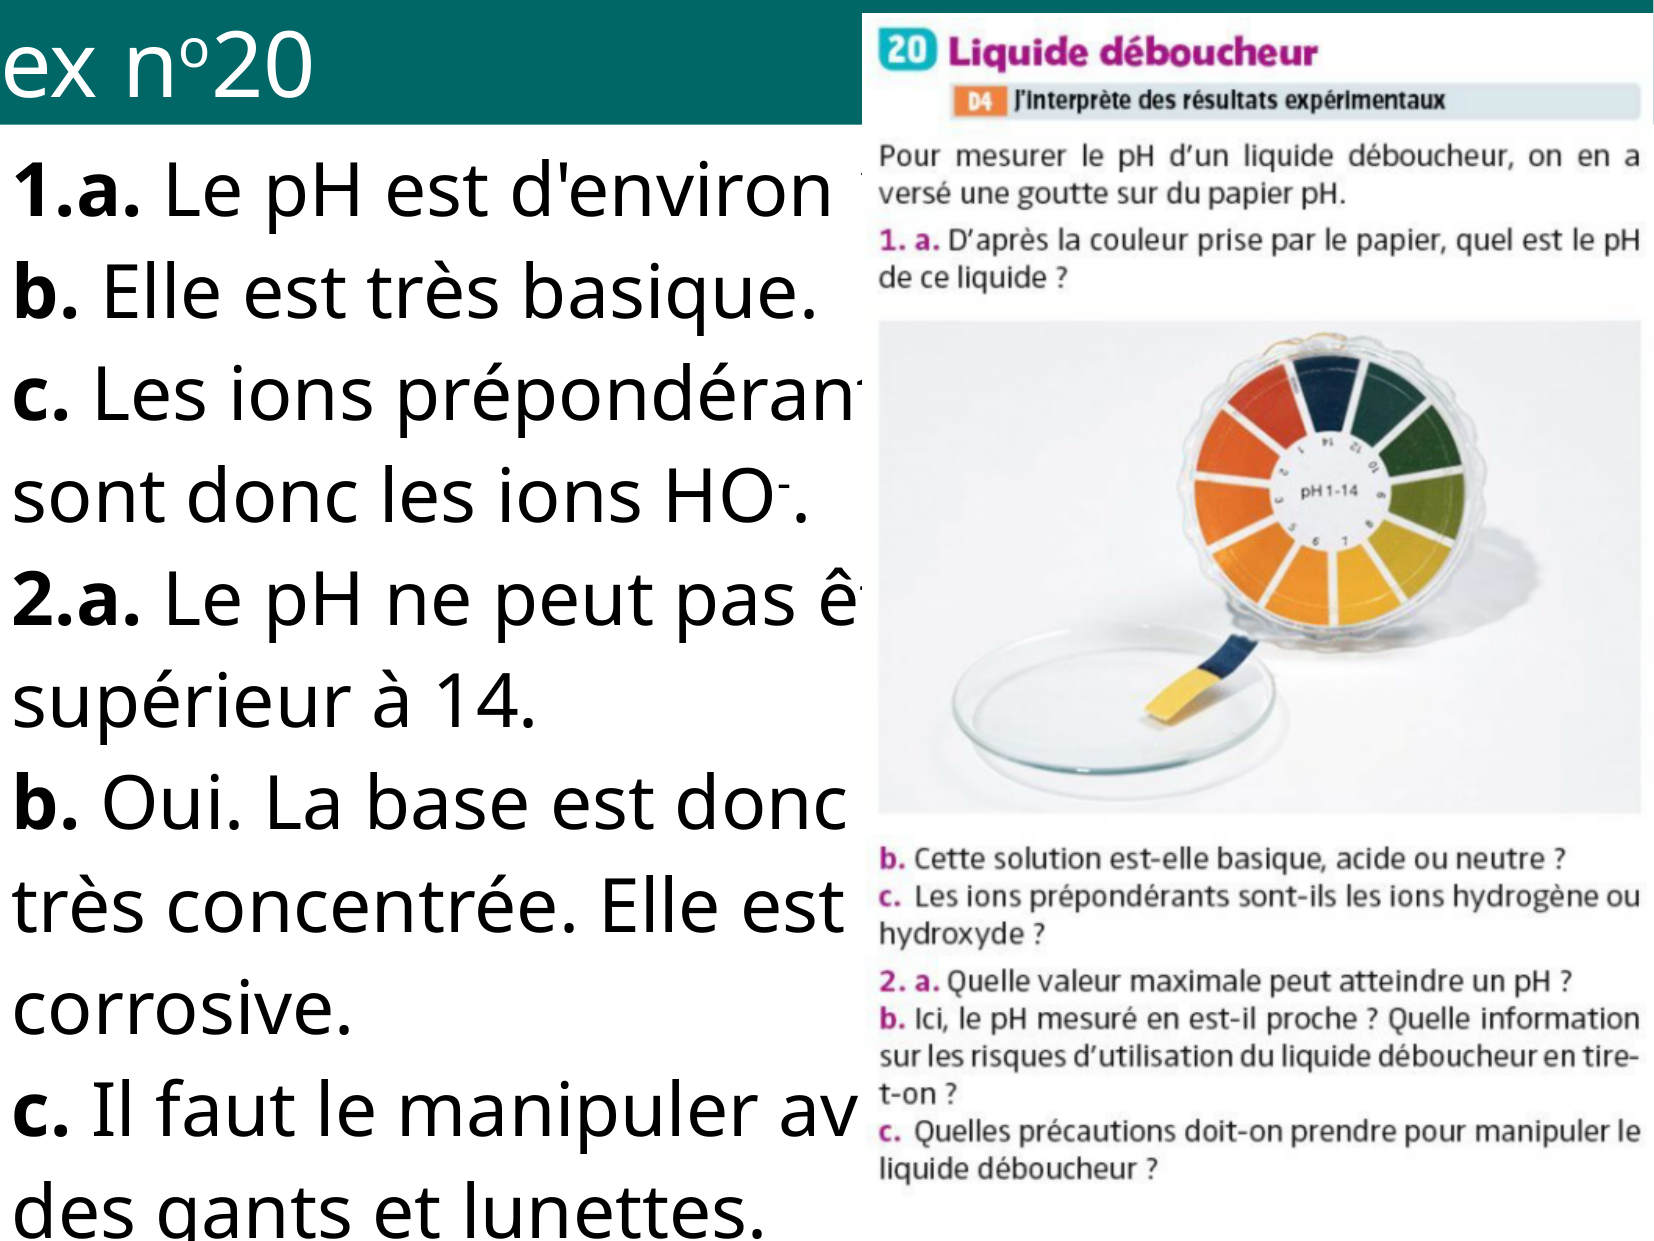

# ex no20
1.a. Le pH est d'environ 14.
b. Elle est très basique.
c. Les ions prépondérants
sont donc les ions HO-.
2.a. Le pH ne peut pas être
supérieur à 14.
b. Oui. La base est donc
très concentrée. Elle est
corrosive.
c. Il faut le manipuler avec
des gants et lunettes.